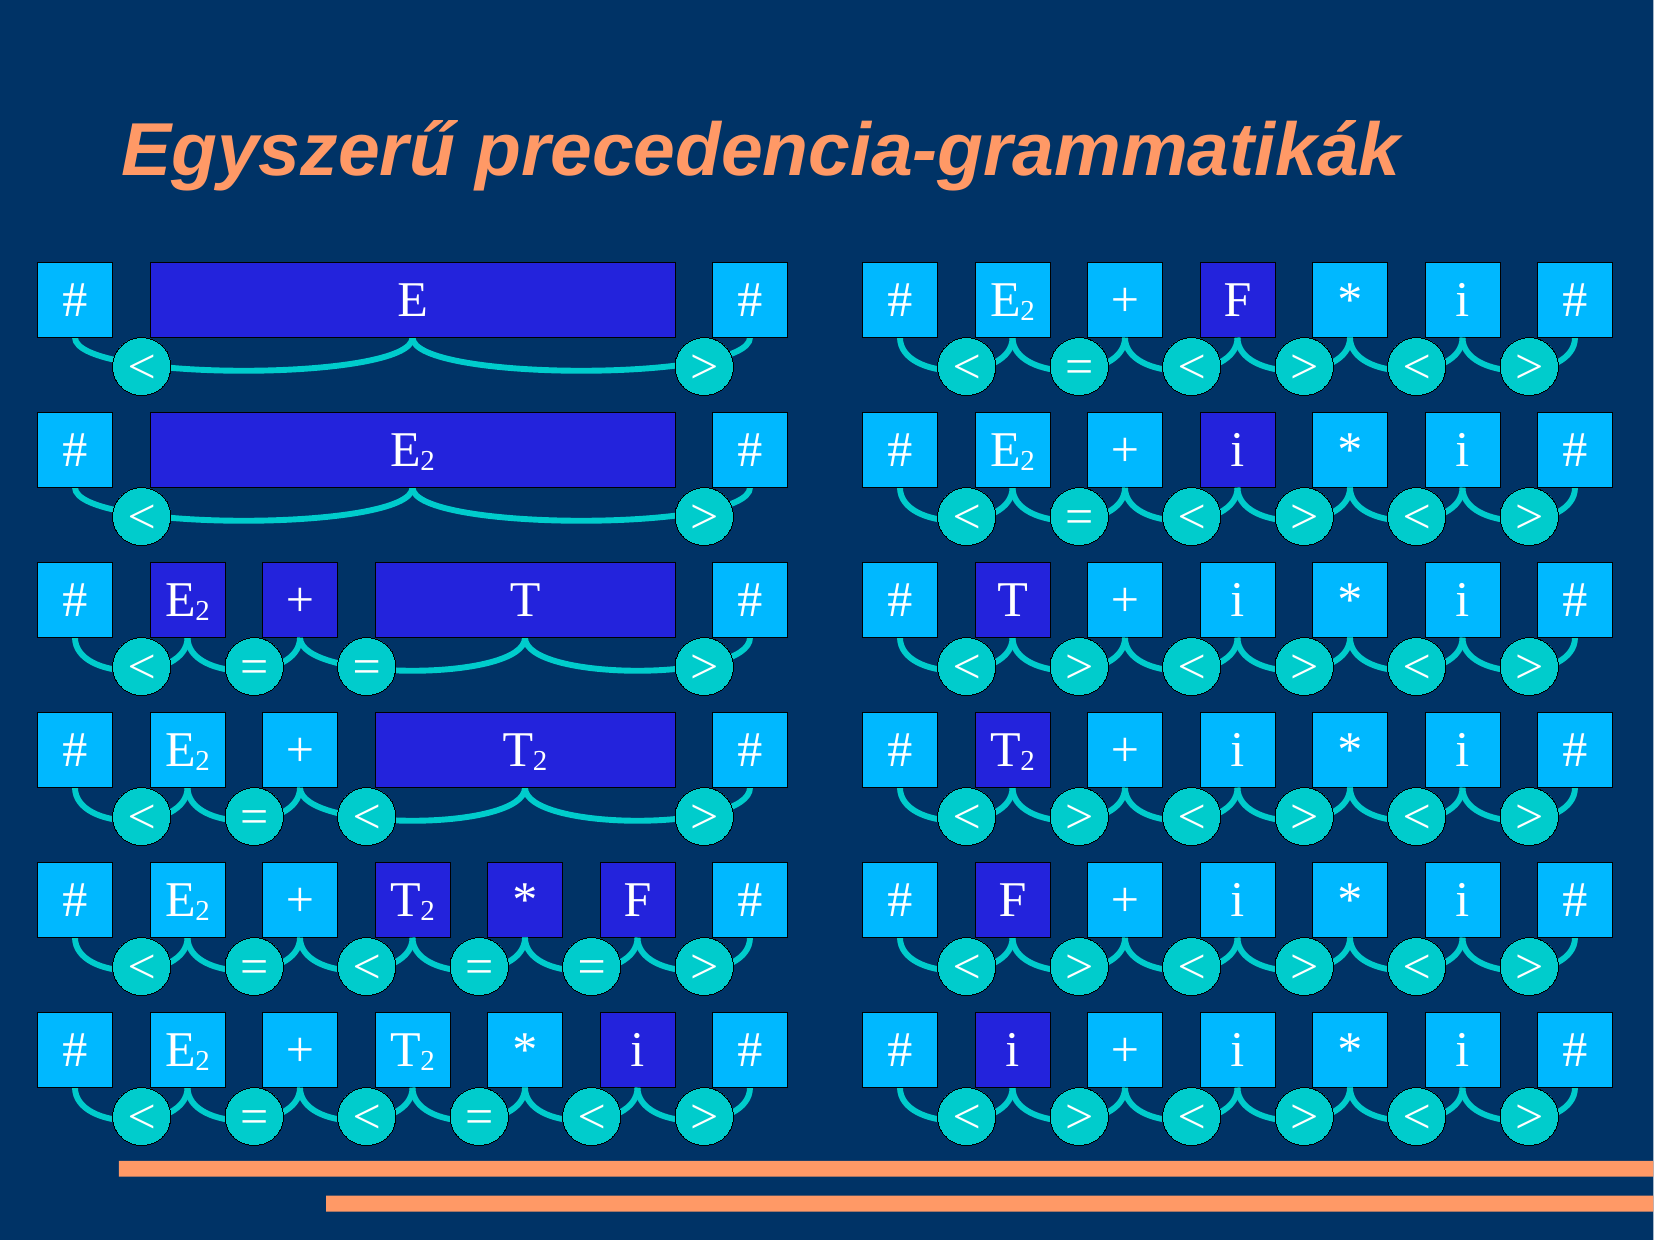

# Egyszerű precedencia-grammatikák
#
E
#
#
E2
+
F
*
i
#
<
>
<
=
<
>
<
>
#
E2
#
#
E2
+
i
*
i
#
<
>
<
=
<
>
<
>
#
E2
+
T
#
#
T
+
i
*
i
#
<
=
=
>
<
>
<
>
<
>
#
E2
+
T2
#
#
T2
+
i
*
i
#
<
=
<
>
<
>
<
>
<
>
#
E2
+
T2
*
F
#
#
F
+
i
*
i
#
<
=
<
=
=
>
<
>
<
>
<
>
#
E2
+
T2
*
i
#
#
i
+
i
*
i
#
<
=
<
=
<
>
<
>
<
>
<
>